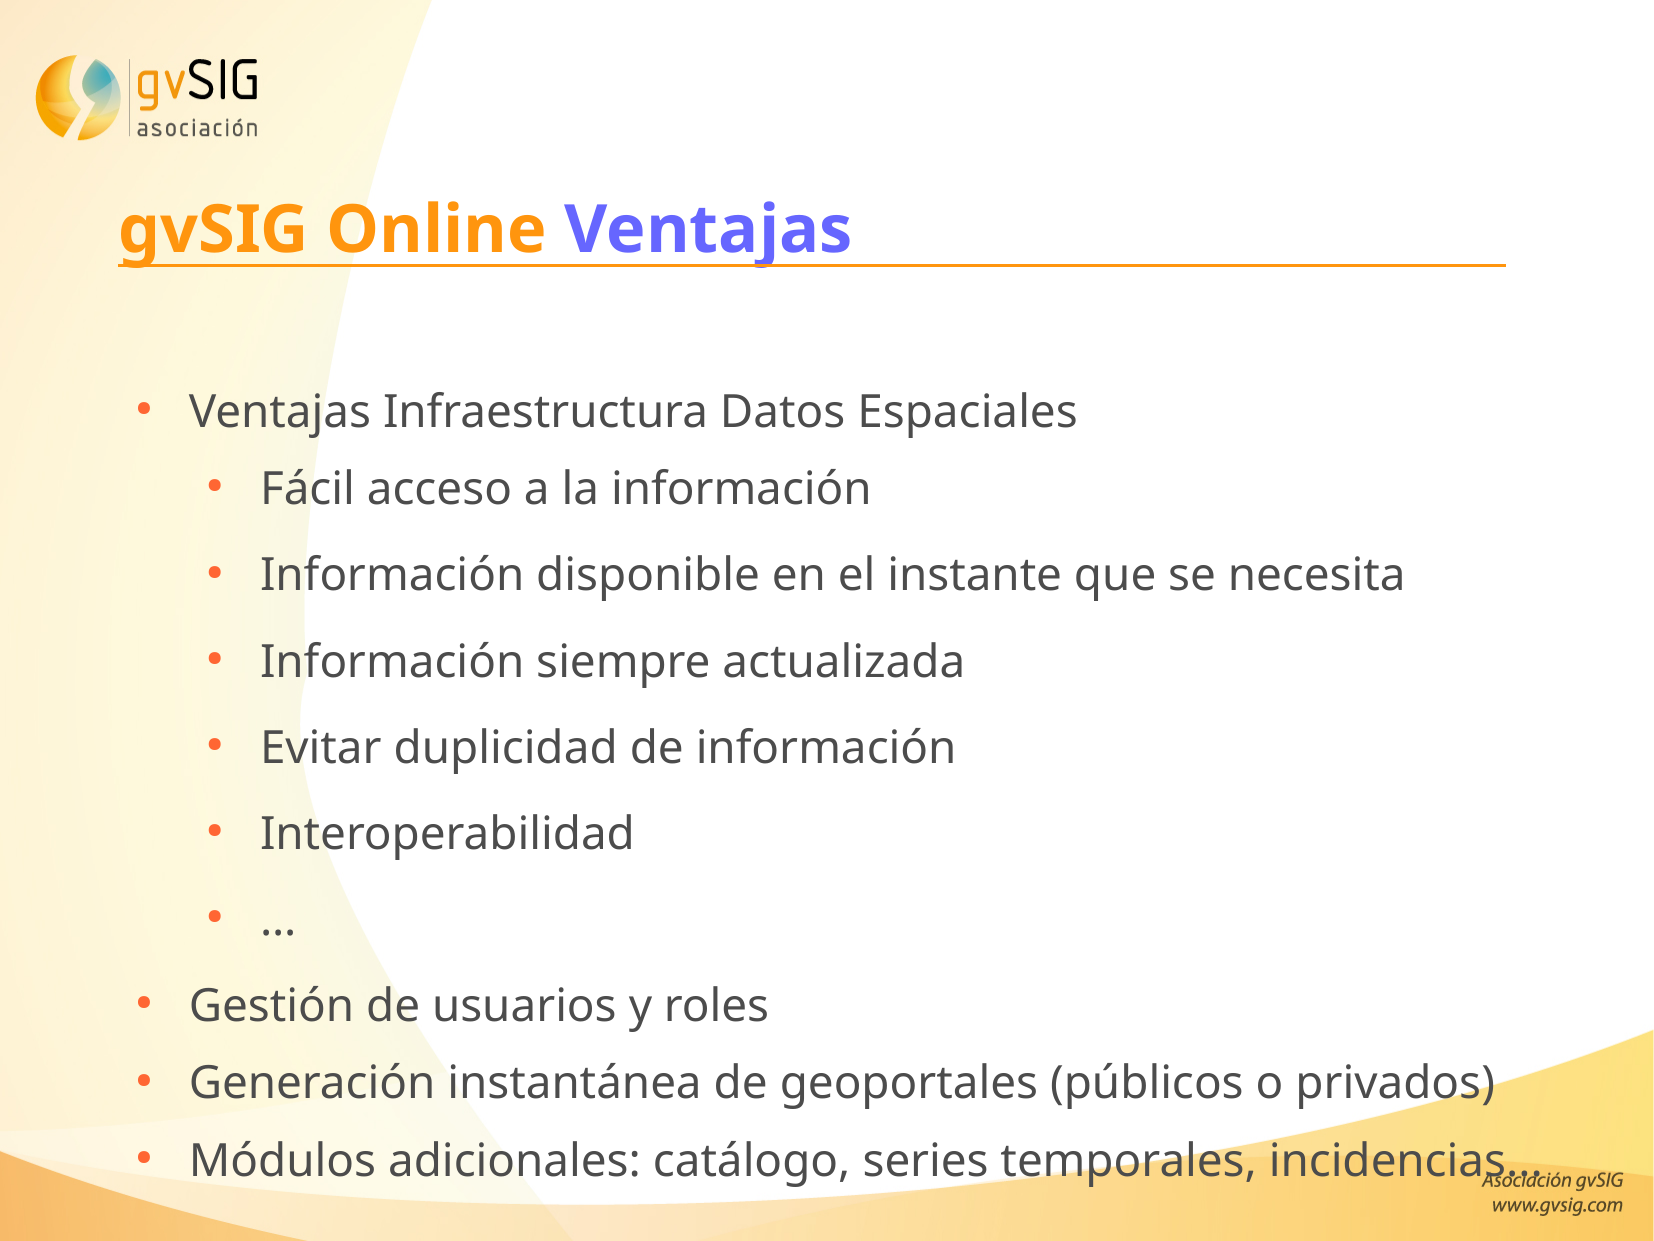

# gvSIG Online Ventajas
Ventajas Infraestructura Datos Espaciales
Fácil acceso a la información
Información disponible en el instante que se necesita
Información siempre actualizada
Evitar duplicidad de información
Interoperabilidad
…
Gestión de usuarios y roles
Generación instantánea de geoportales (públicos o privados)
Módulos adicionales: catálogo, series temporales, incidencias...